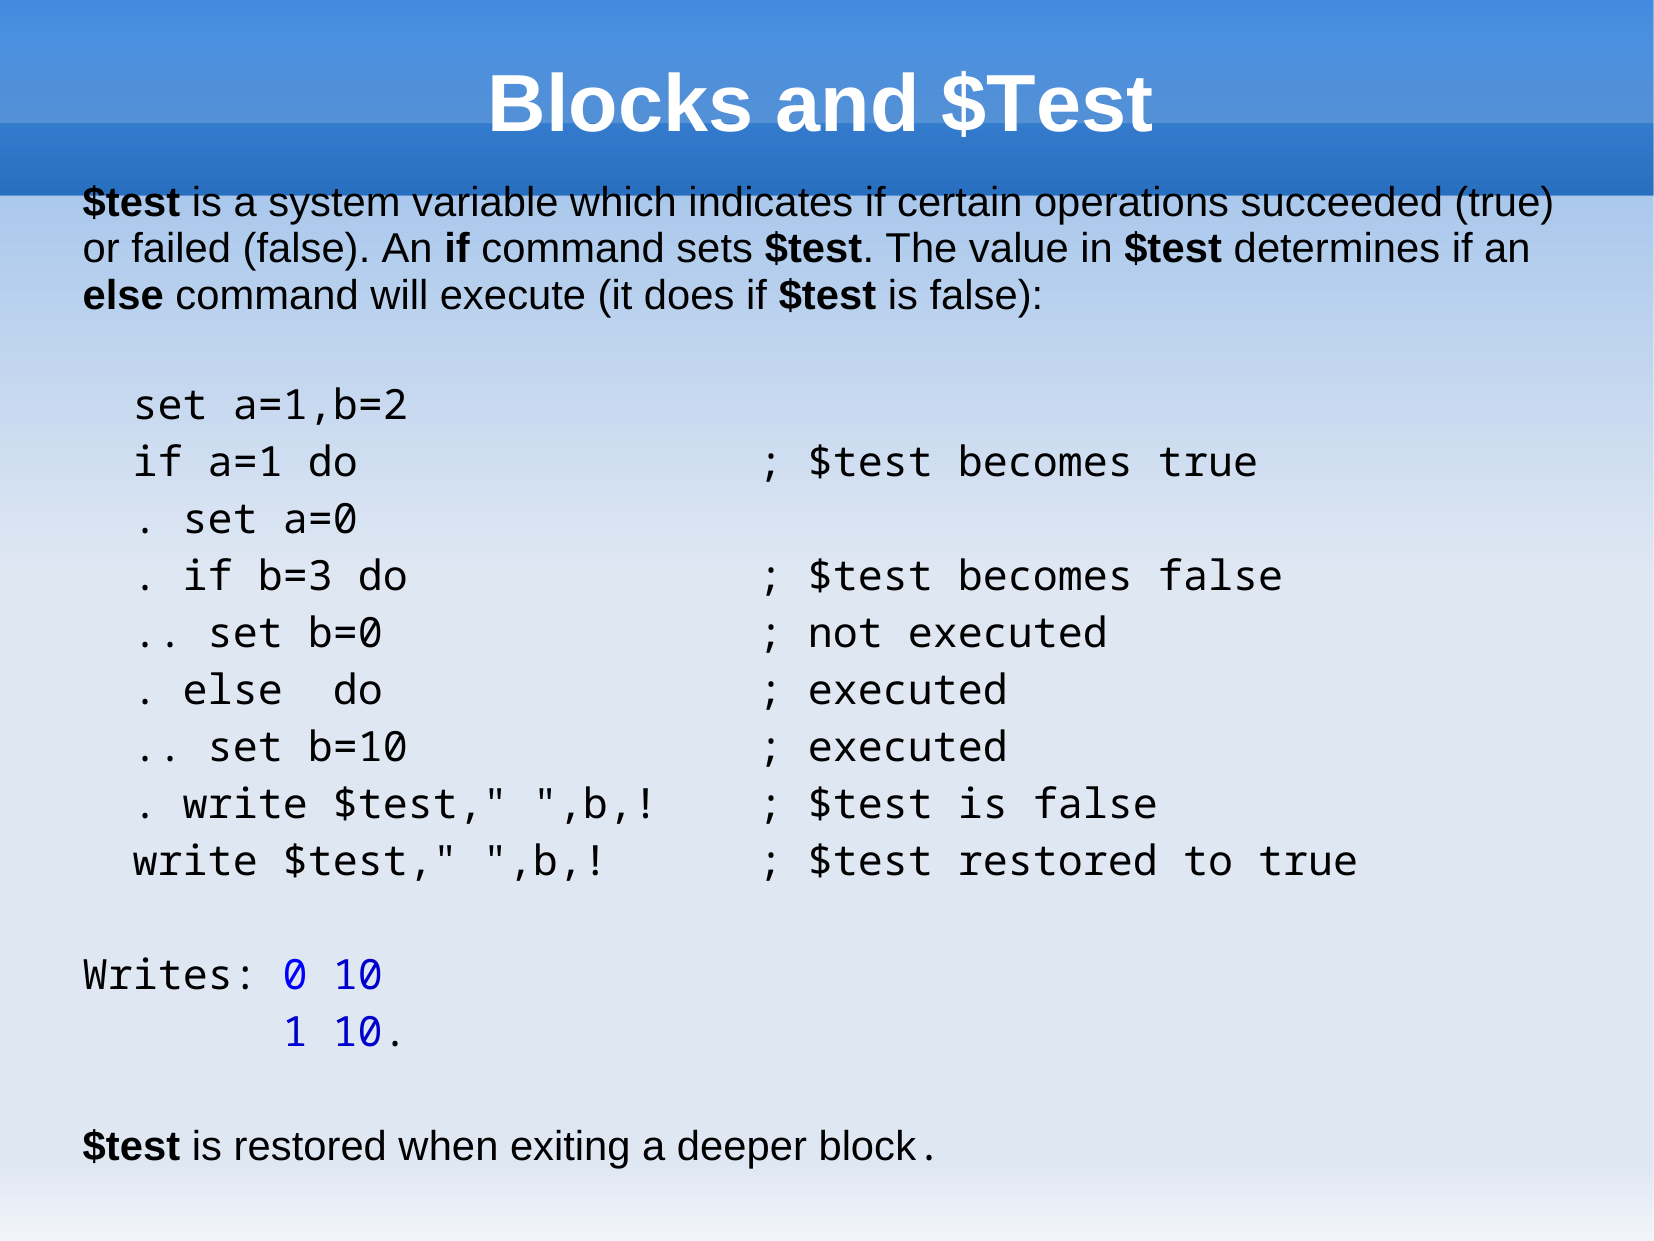

# Blocks and $Test
$test is a system variable which indicates if certain operations succeeded (true) or failed (false). An if command sets $test. The value in $test determines if an else command will execute (it does if $test is false):
 set a=1,b=2
 if a=1 do						; $test becomes true
 . set a=0
 . if b=3 do					; $test becomes false
 .. set b=0					; not executed
 . else do					; executed
 .. set b=10 				; executed
 . write $test," ",b,!		; $test is false
 write $test," ",b,!		; $test restored to true
Writes: 0 10
		 1 10.
$test is restored when exiting a deeper block.